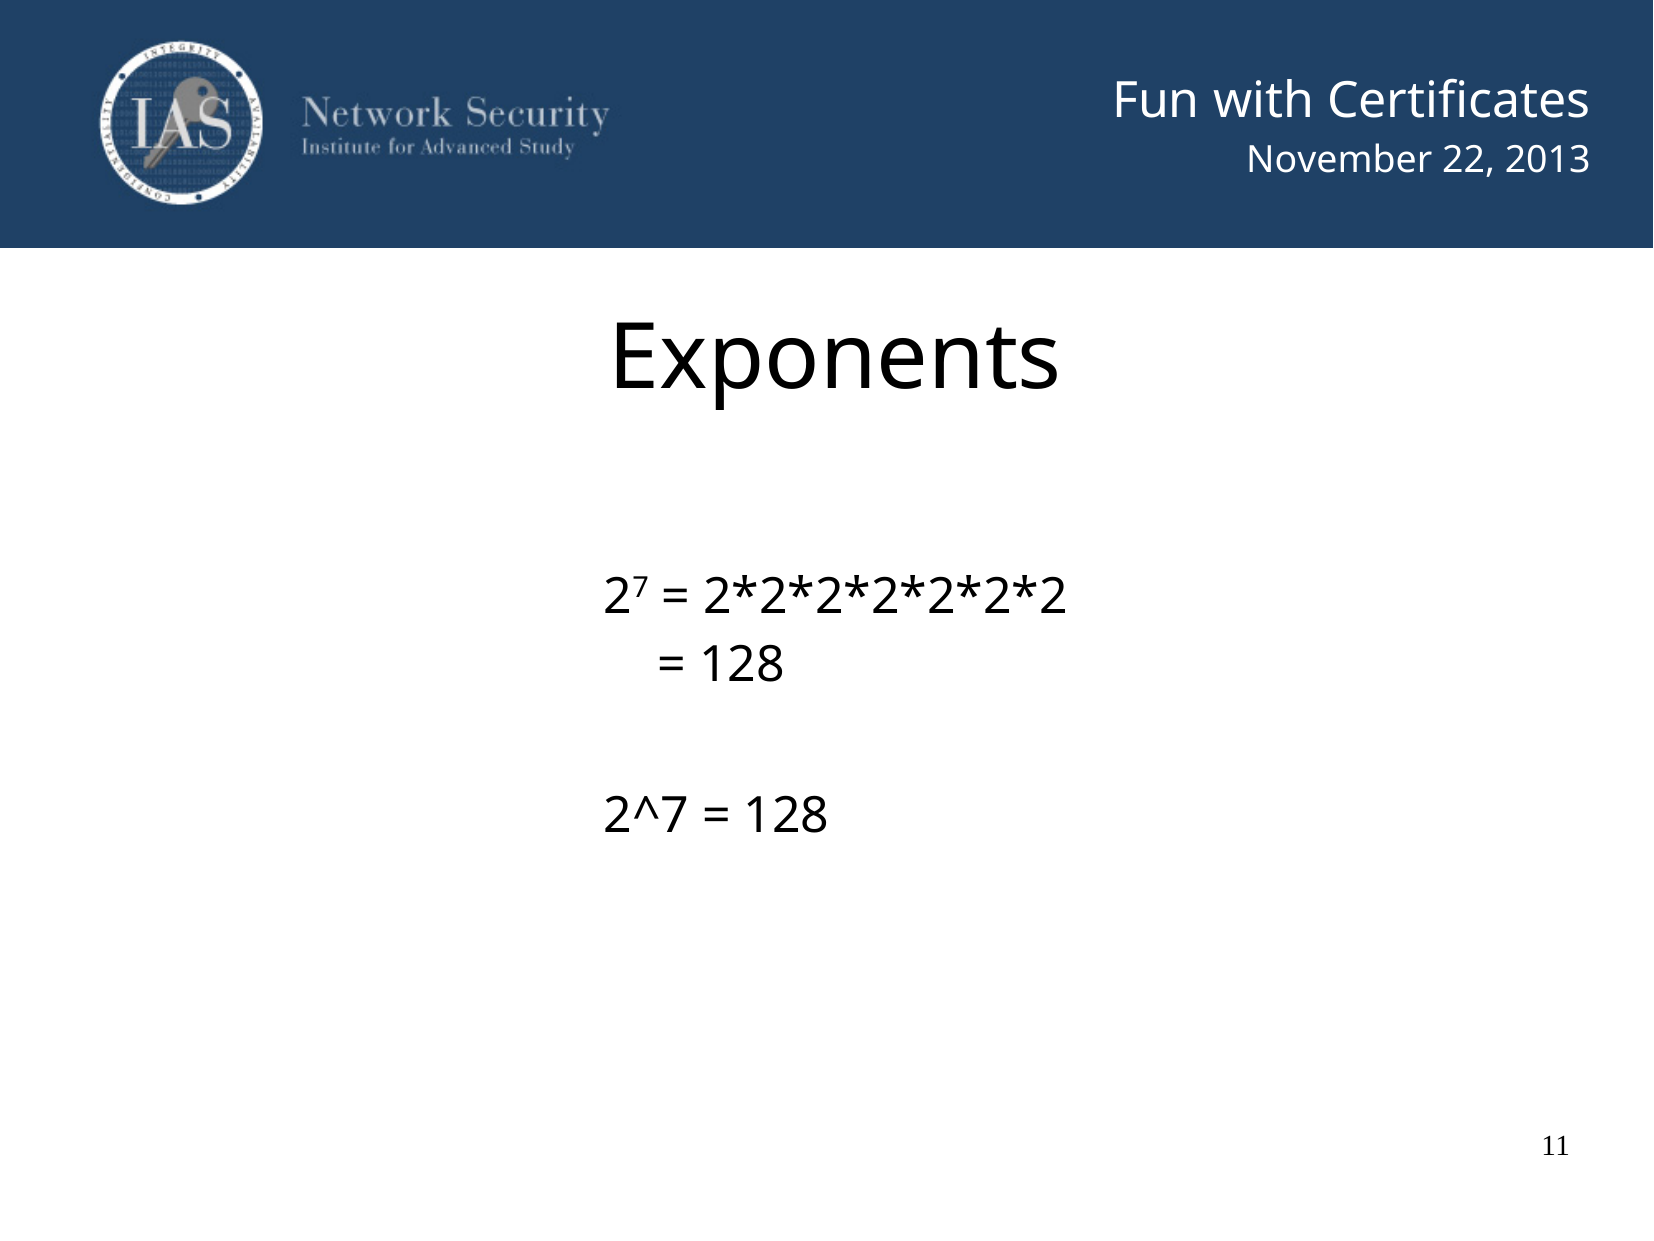

# Exponents
27 = 2*2*2*2*2*2*2
 = 128
2^7 = 128
11